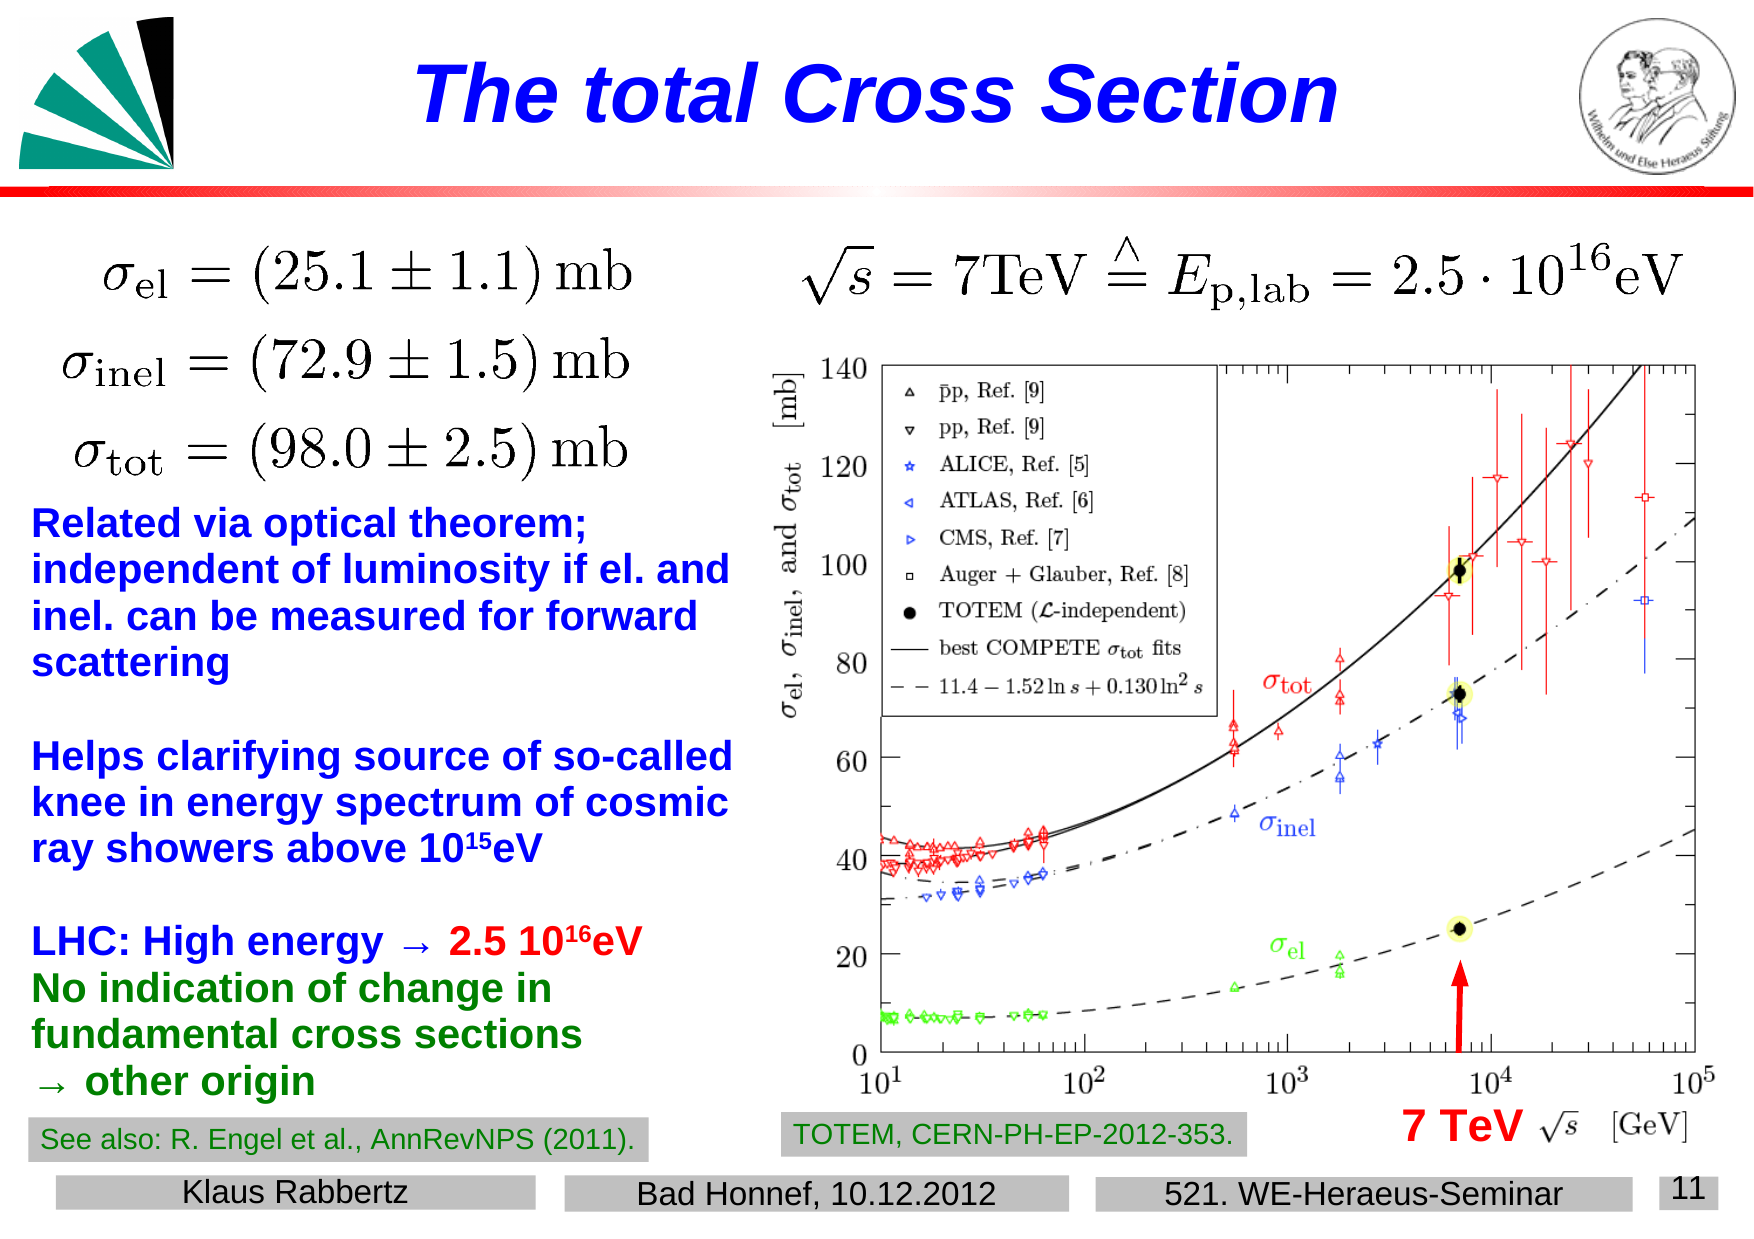

# The total Cross Section
Related via optical theorem; independent of luminosity if el. and
inel. can be measured for forward scattering
Helps clarifying source of so-called
knee in energy spectrum of cosmic
ray showers above 1015eV
LHC: High energy → 2.5 1016eV
No indication of change in
fundamental cross sections
→ other origin
7 TeV
TOTEM, CERN-PH-EP-2012-353.
See also: R. Engel et al., AnnRevNPS (2011).